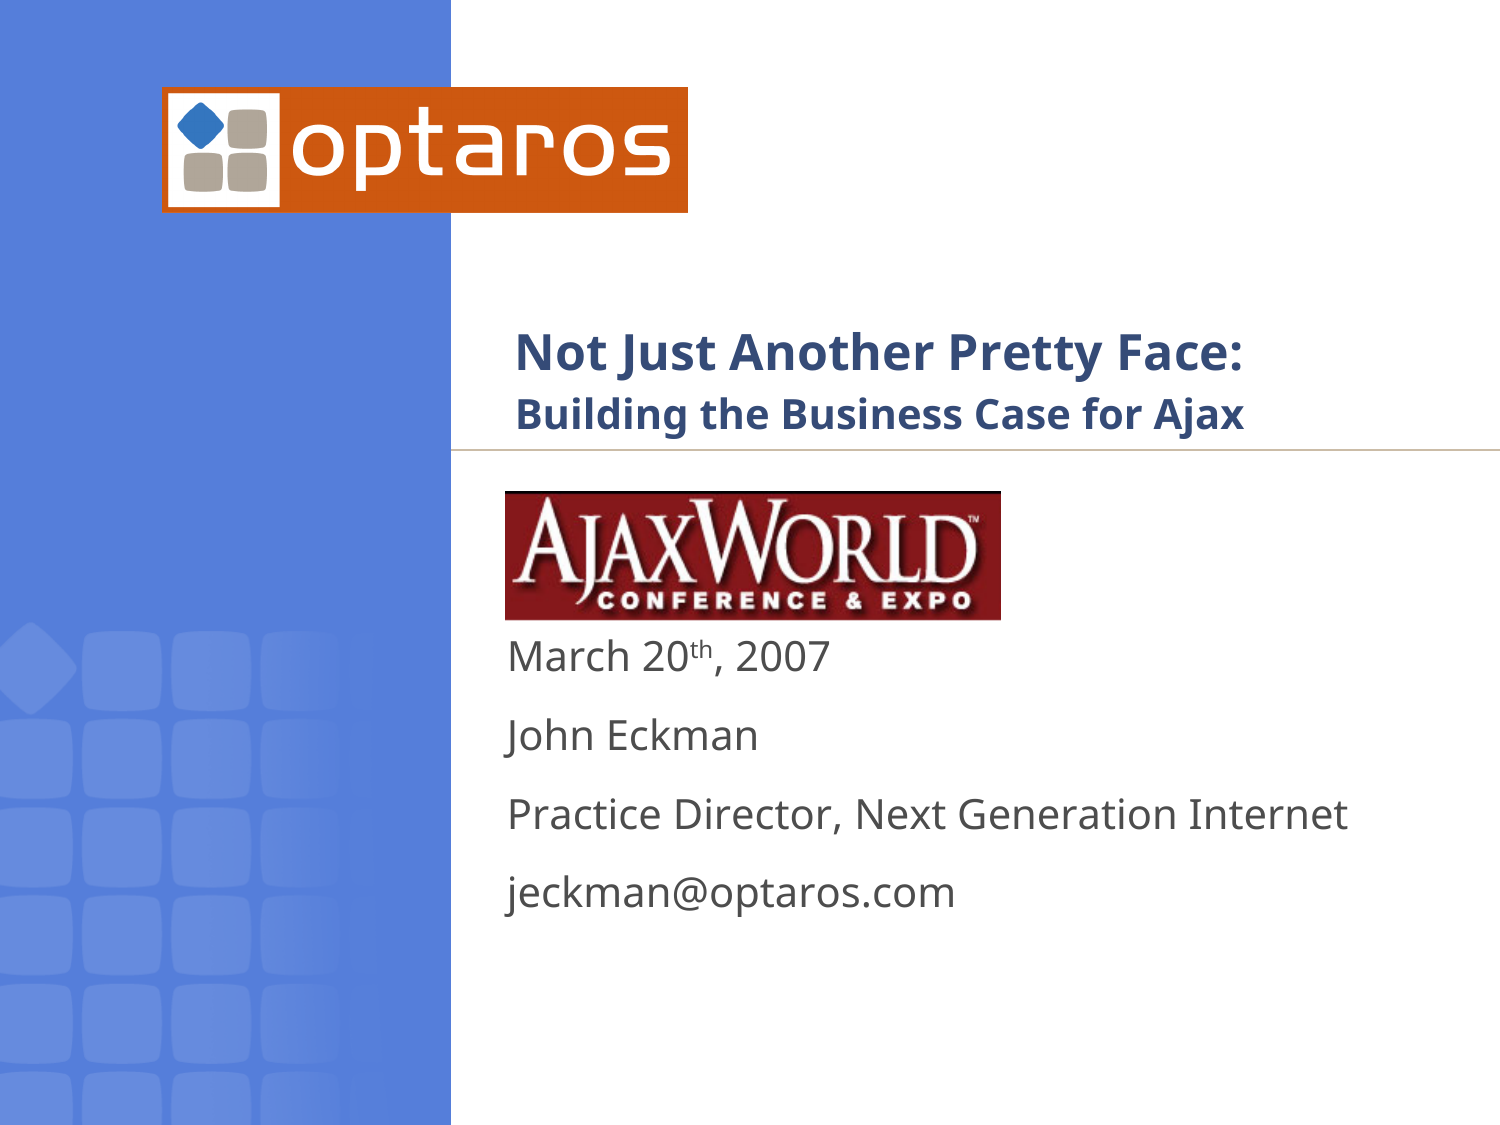

# Not Just Another Pretty Face: Building the Business Case for Ajax
March 20th, 2007
John Eckman
Practice Director, Next Generation Internet
jeckman@optaros.com